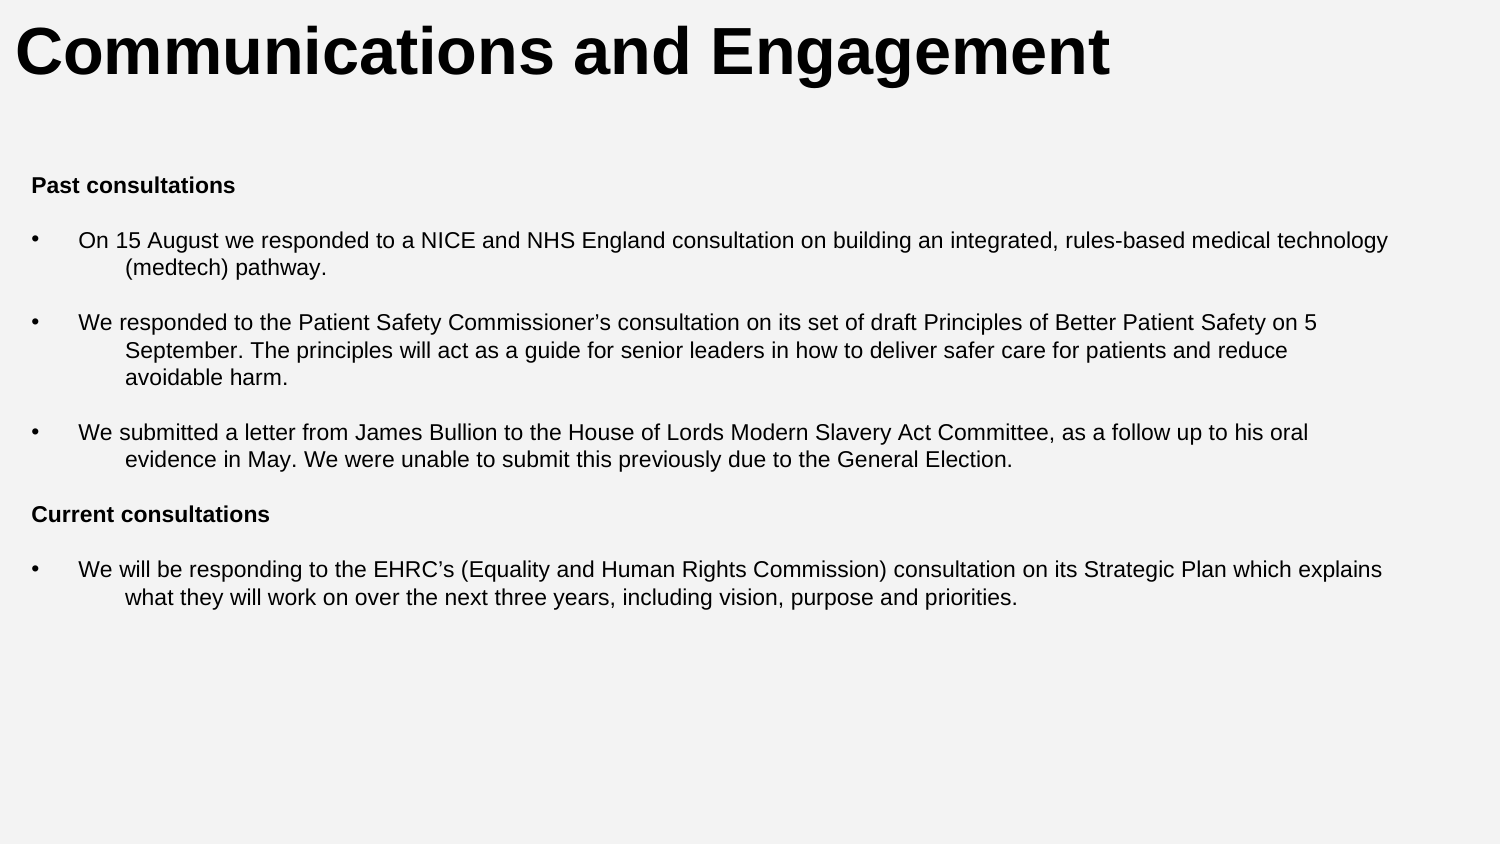

# Communications and Engagement
Past consultations
On 15 August we responded to a NICE and NHS England consultation on building an integrated, rules-based medical technology (medtech) pathway.
We responded to the Patient Safety Commissioner’s consultation on its set of draft Principles of Better Patient Safety on 5 September. The principles will act as a guide for senior leaders in how to deliver safer care for patients and reduce avoidable harm.
We submitted a letter from James Bullion to the House of Lords Modern Slavery Act Committee, as a follow up to his oral evidence in May. We were unable to submit this previously due to the General Election.
Current consultations
We will be responding to the EHRC’s (Equality and Human Rights Commission) consultation on its Strategic Plan which explains what they will work on over the next three years, including vision, purpose and priorities.